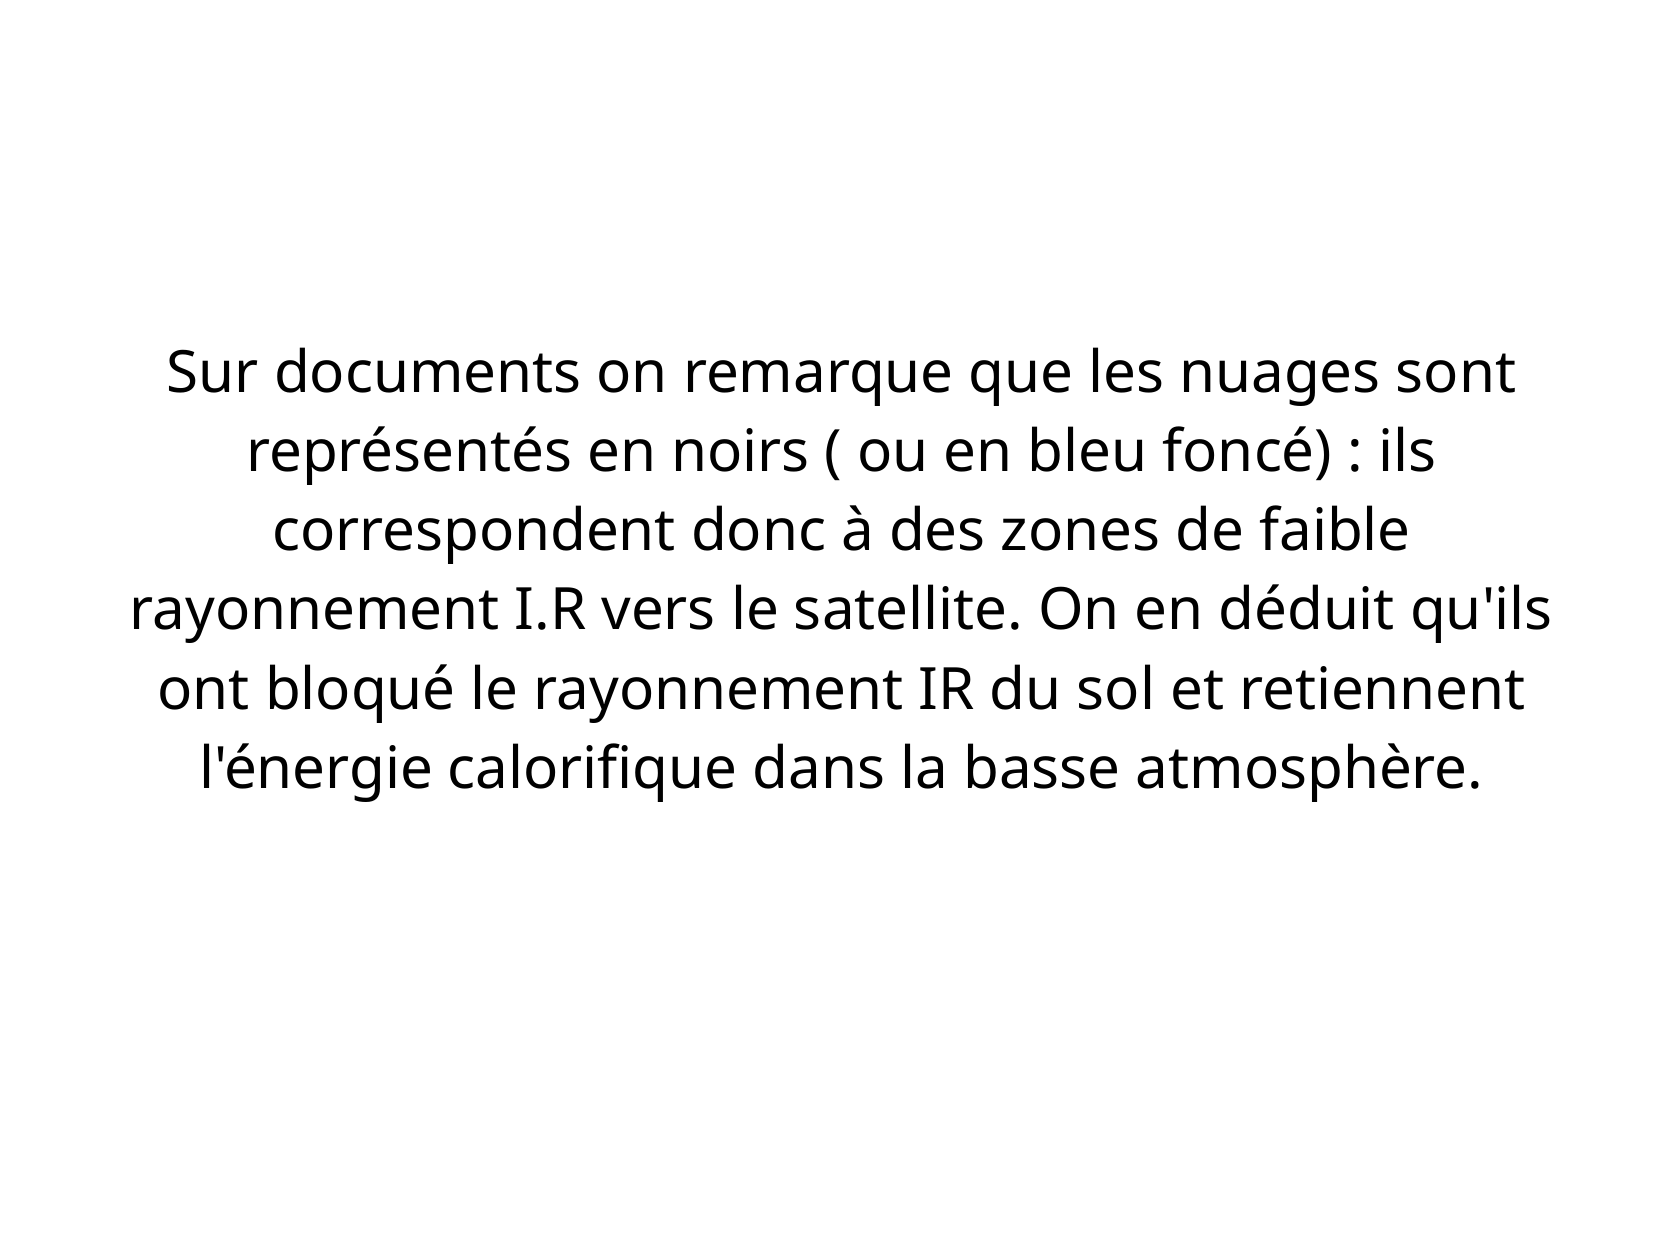

Sur documents on remarque que les nuages sont représentés en noirs ( ou en bleu foncé) : ils correspondent donc à des zones de faible rayonnement I.R vers le satellite. On en déduit qu'ils ont bloqué le rayonnement IR du sol et retiennent l'énergie calorifique dans la basse atmosphère.